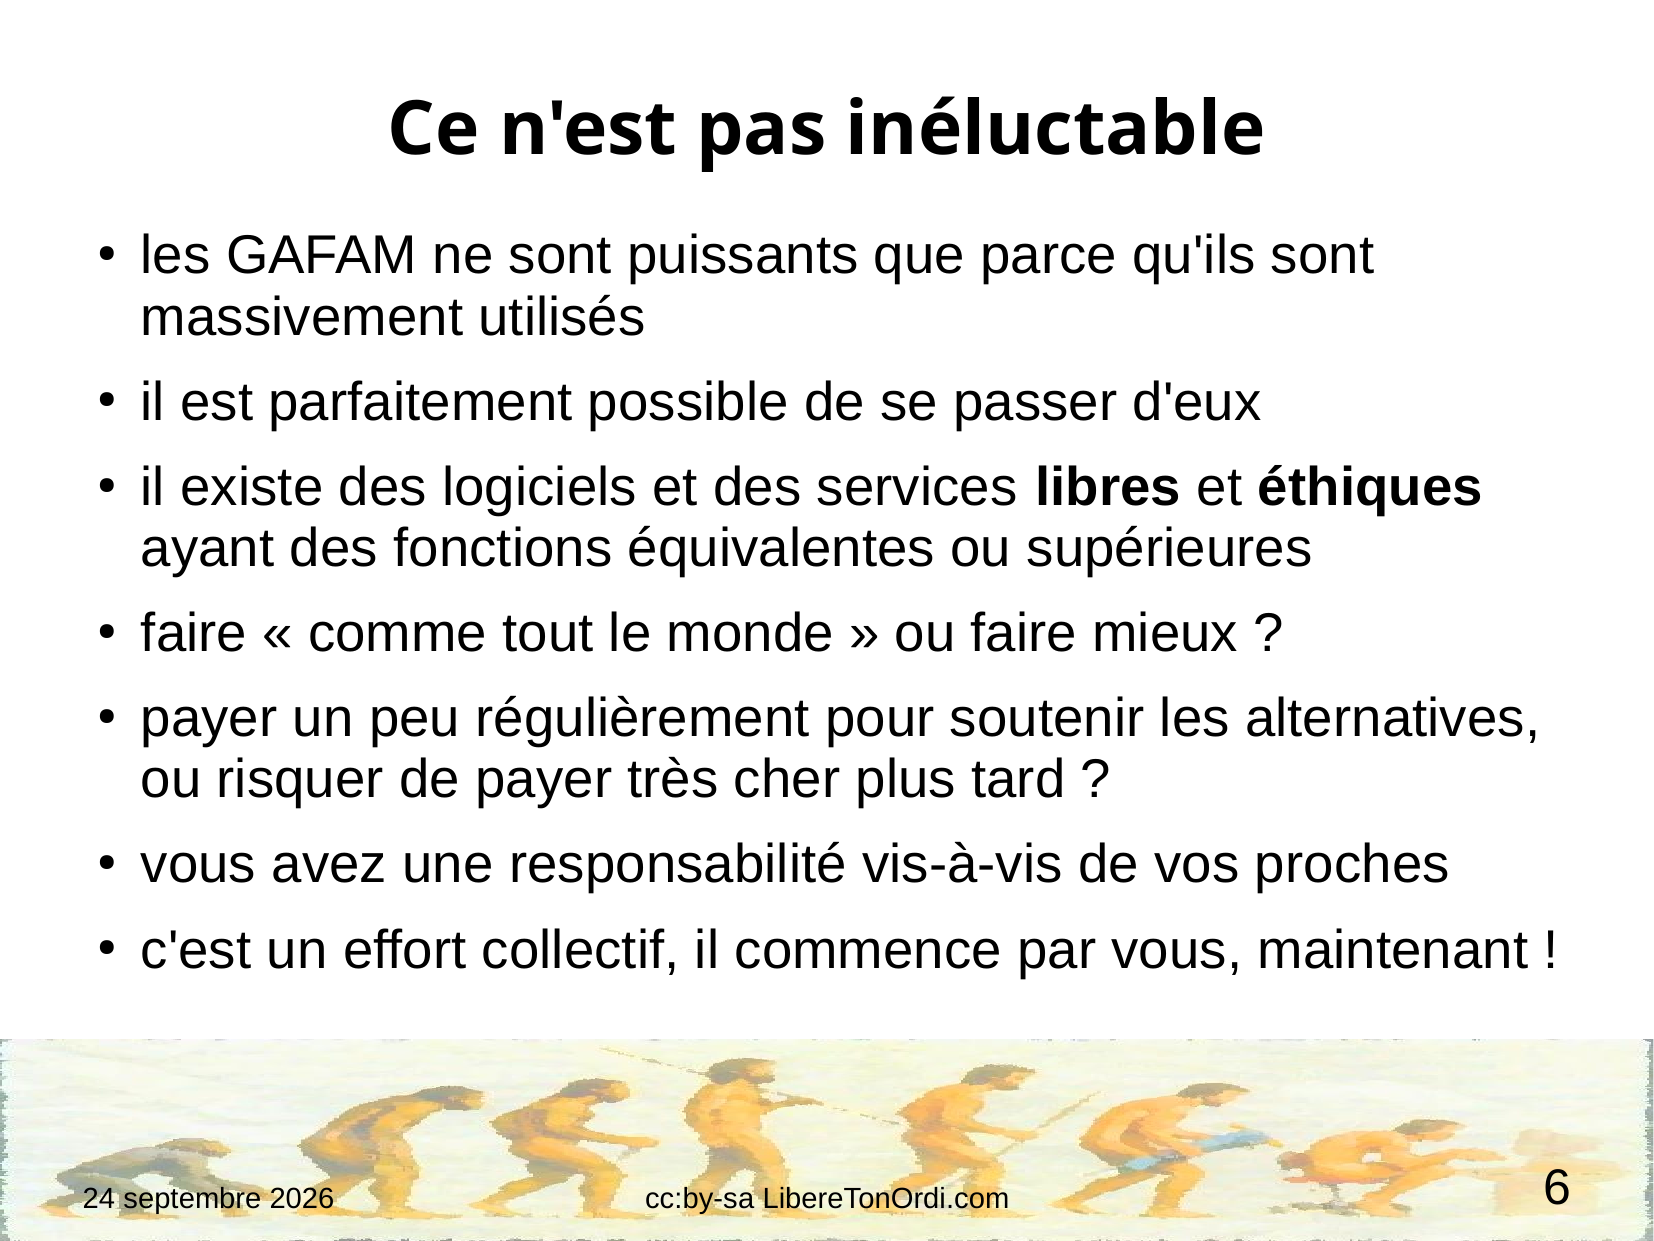

# Ce n'est pas inéluctable
les GAFAM ne sont puissants que parce qu'ils sont massivement utilisés
il est parfaitement possible de se passer d'eux
il existe des logiciels et des services libres et éthiques ayant des fonctions équivalentes ou supérieures
faire « comme tout le monde » ou faire mieux ?
payer un peu régulièrement pour soutenir les alternatives, ou risquer de payer très cher plus tard ?
vous avez une responsabilité vis-à-vis de vos proches
c'est un effort collectif, il commence par vous, maintenant !
cc:by-sa LibereTonOrdi.com
6